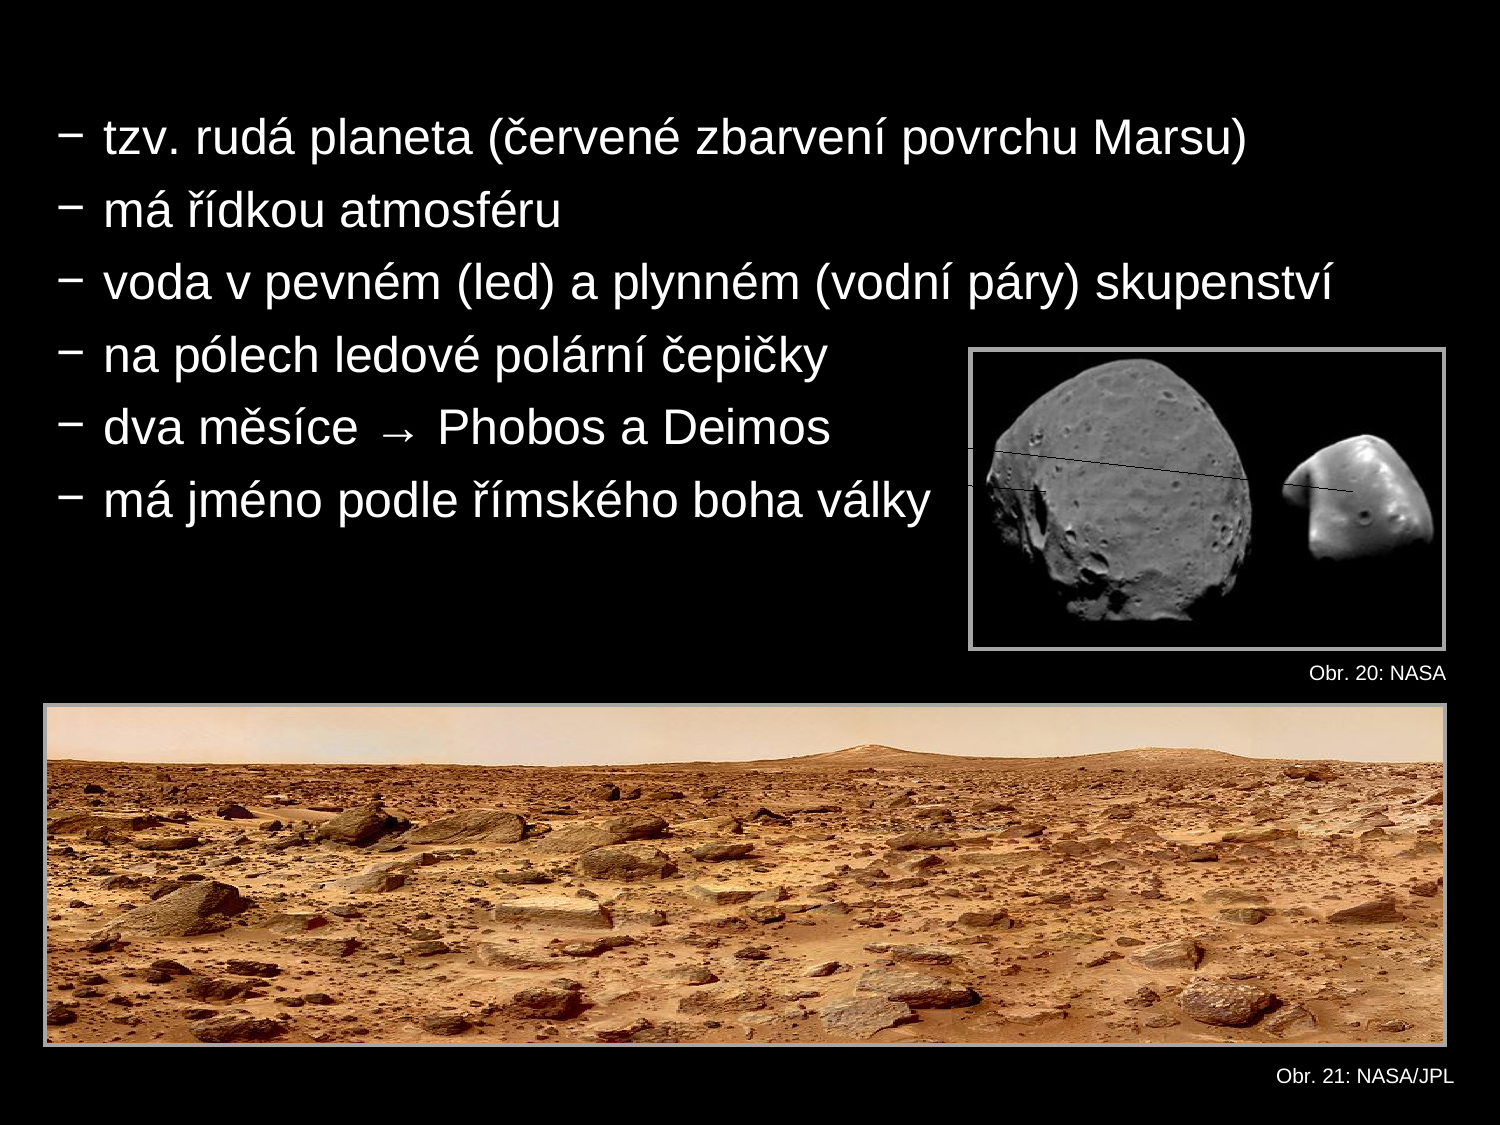

tzv. rudá planeta (červené zbarvení povrchu Marsu)
má řídkou atmosféru
voda v pevném (led) a plynném (vodní páry) skupenství
na pólech ledové polární čepičky
dva měsíce → Phobos a Deimos
má jméno podle římského boha války
Obr. 20: NASA
Obr. 21: NASA/JPL